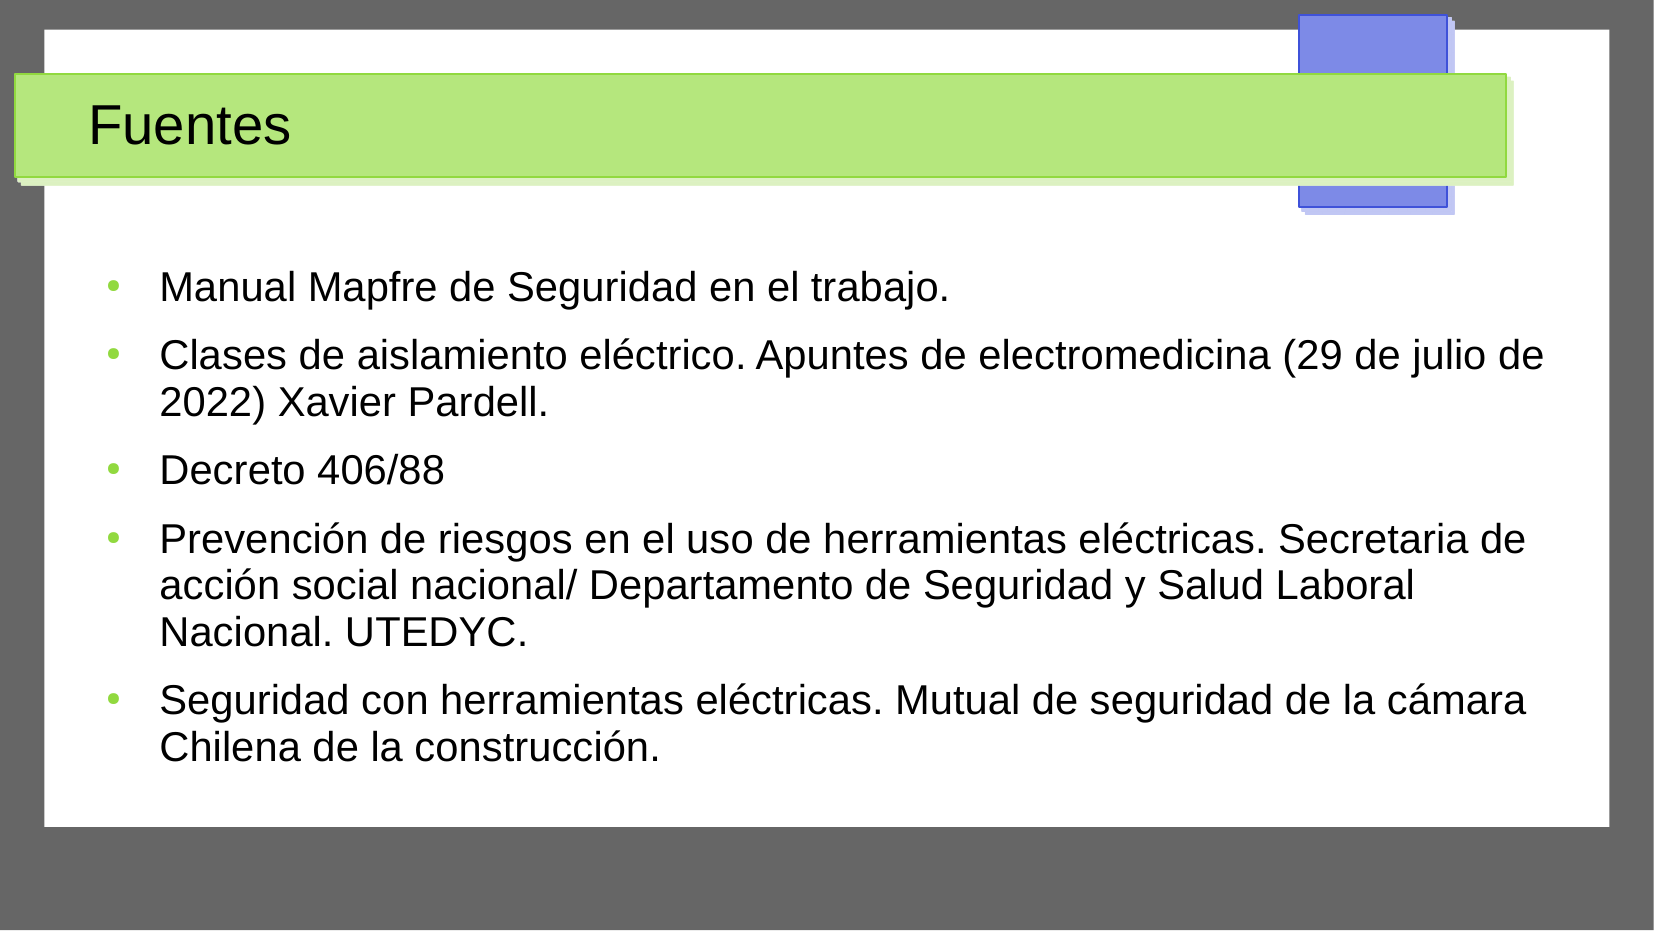

# Fuentes
Manual Mapfre de Seguridad en el trabajo.
Clases de aislamiento eléctrico. Apuntes de electromedicina (29 de julio de 2022) Xavier Pardell.
Decreto 406/88
Prevención de riesgos en el uso de herramientas eléctricas. Secretaria de acción social nacional/ Departamento de Seguridad y Salud Laboral Nacional. UTEDYC.
Seguridad con herramientas eléctricas. Mutual de seguridad de la cámara Chilena de la construcción.